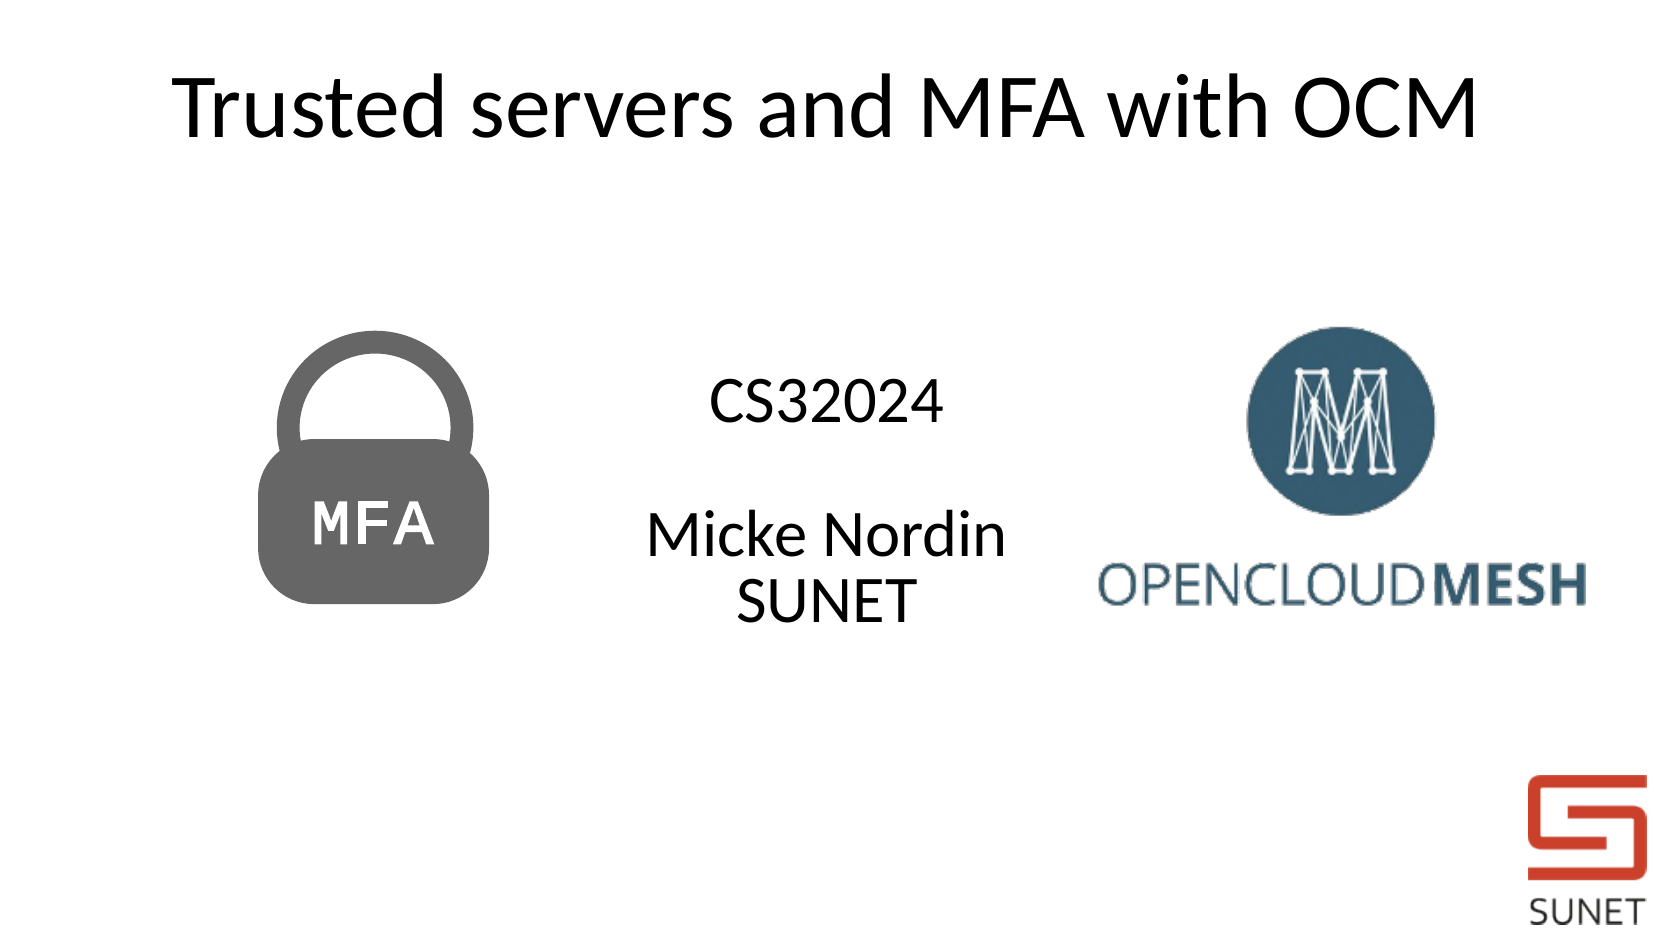

Trusted servers and MFA with OCM
# CS32024
Micke Nordin
SUNET